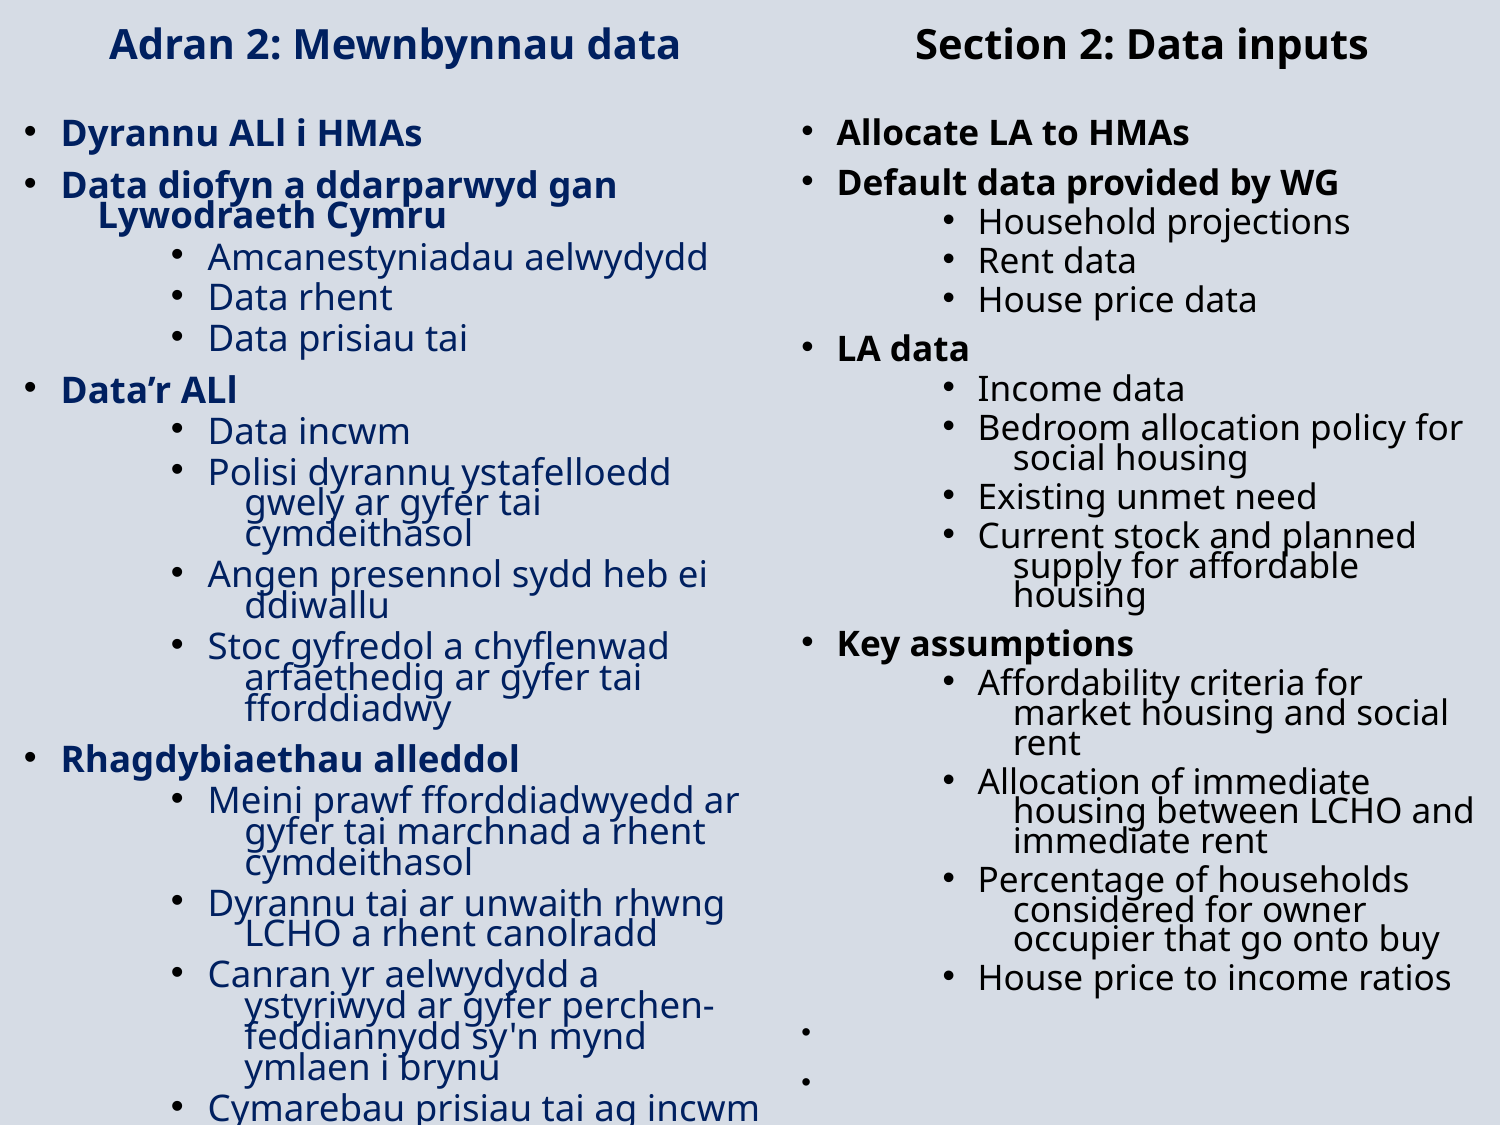

Adran 2: Mewnbynnau data
Section 2: Data inputs
# Dyrannu ALl i HMAs
Data diofyn a ddarparwyd gan Lywodraeth Cymru
Amcanestyniadau aelwydydd
Data rhent
Data prisiau tai
Data’r ALl
Data incwm
Polisi dyrannu ystafelloedd gwely ar gyfer tai cymdeithasol
Angen presennol sydd heb ei ddiwallu
Stoc gyfredol a chyflenwad arfaethedig ar gyfer tai fforddiadwy
Rhagdybiaethau alleddol
Meini prawf fforddiadwyedd ar gyfer tai marchnad a rhent cymdeithasol
Dyrannu tai ar unwaith rhwng LCHO a rhent canolradd
Canran yr aelwydydd a ystyriwyd ar gyfer perchen-feddiannydd sy'n mynd ymlaen i brynu
Cymarebau prisiau tai ag incwm
Allocate LA to HMAs
Default data provided by WG
Household projections
Rent data
House price data
LA data
Income data
Bedroom allocation policy for social housing
Existing unmet need
Current stock and planned supply for affordable housing
Key assumptions
Affordability criteria for market housing and social rent
Allocation of immediate housing between LCHO and immediate rent
Percentage of households considered for owner occupier that go onto buy
House price to income ratios